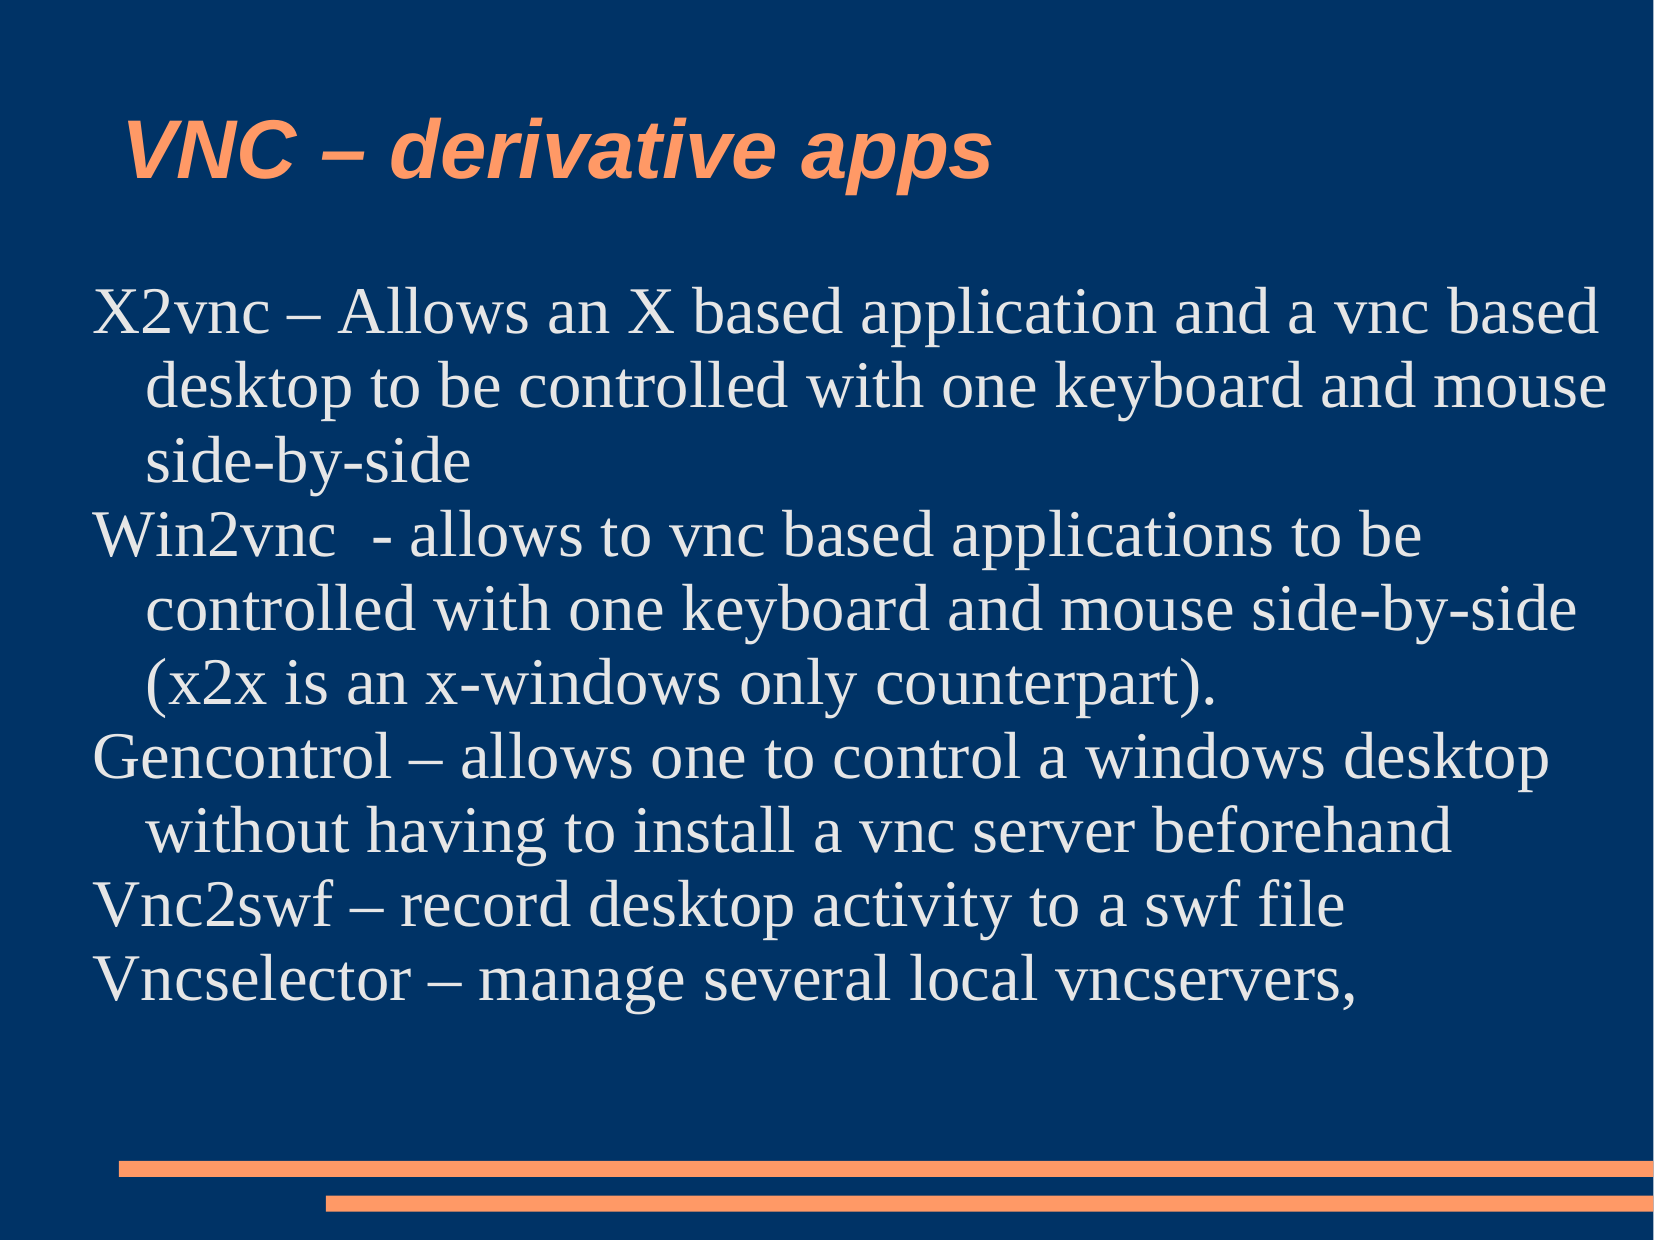

# VNC – derivative apps
X2vnc – Allows an X based application and a vnc based desktop to be controlled with one keyboard and mouse side-by-side
Win2vnc - allows to vnc based applications to be controlled with one keyboard and mouse side-by-side (x2x is an x-windows only counterpart).
Gencontrol – allows one to control a windows desktop without having to install a vnc server beforehand
Vnc2swf – record desktop activity to a swf file
Vncselector – manage several local vncservers,